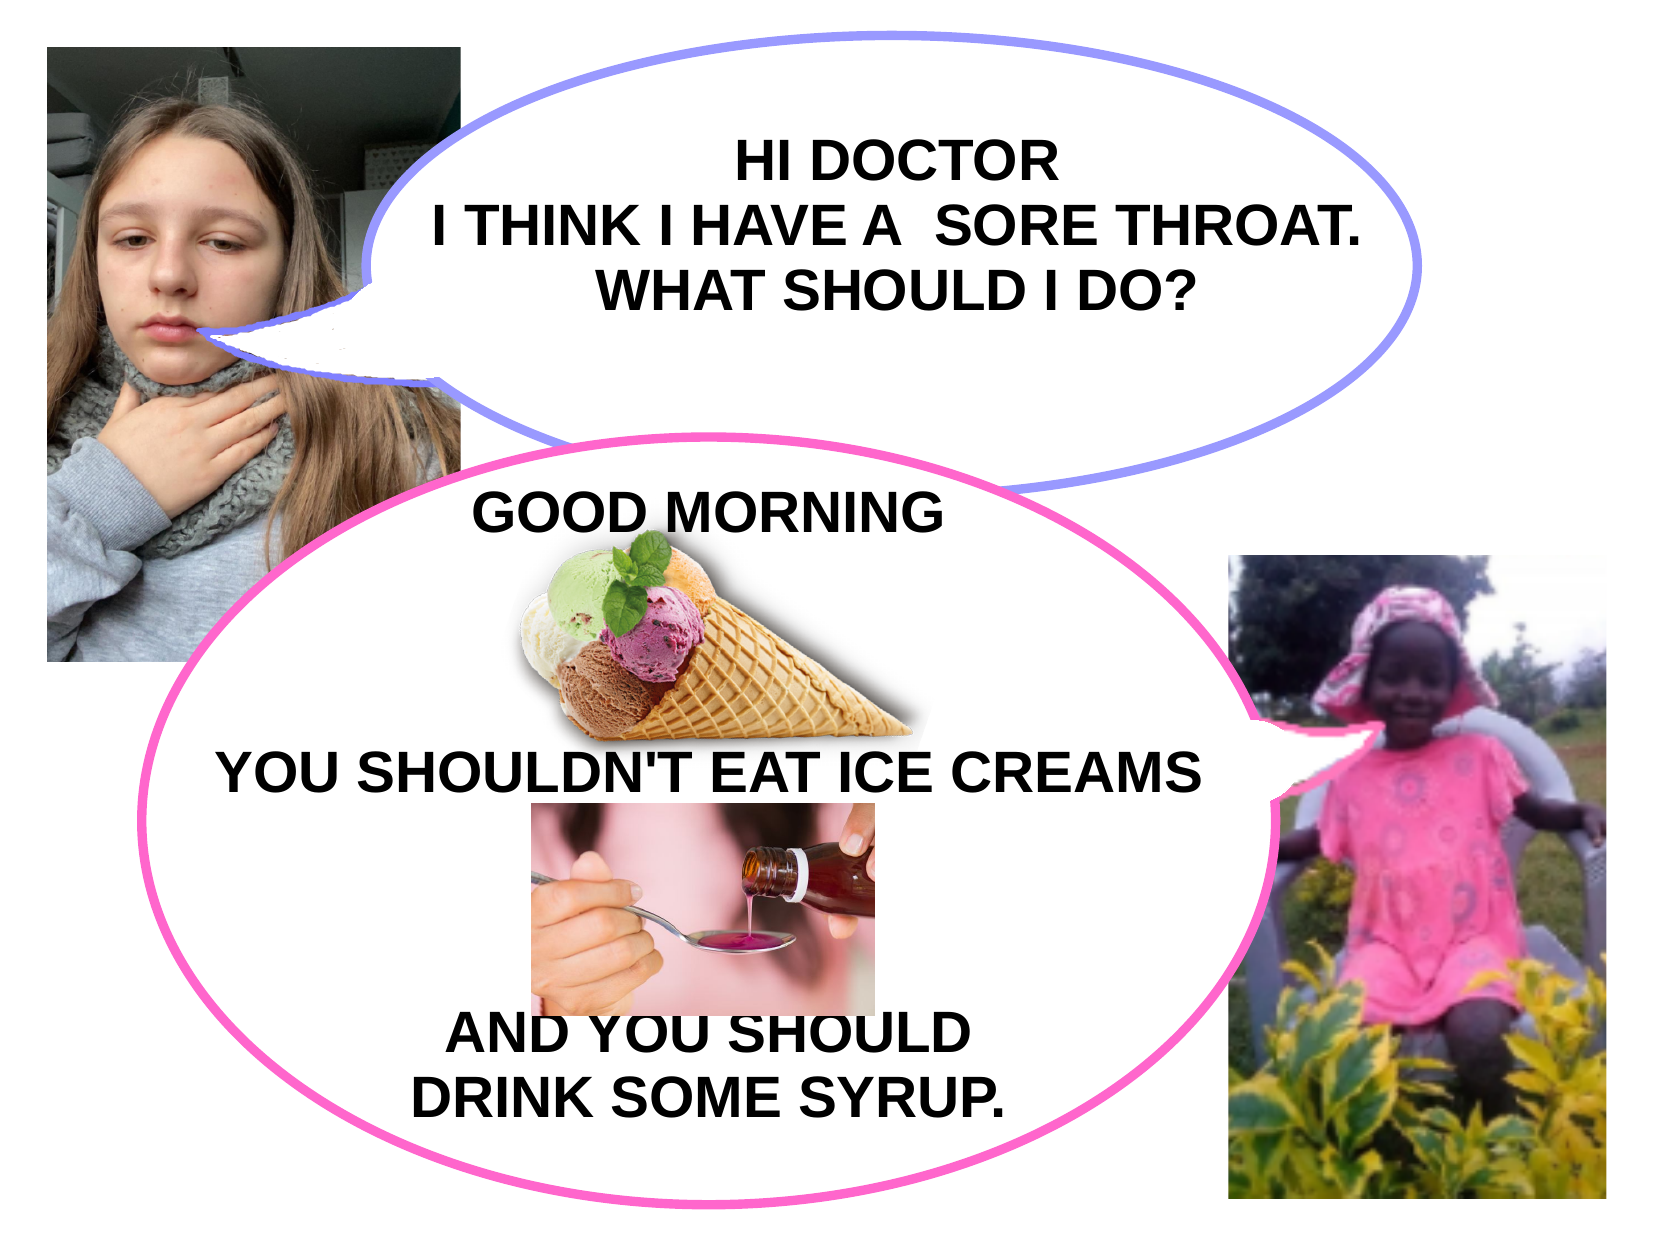

#
HI DOCTOR
I THINK I HAVE A SORE THROAT.
WHAT SHOULD I DO?
GOOD MORNING
YOU SHOULDN'T EAT ICE CREAMS
AND YOU SHOULD
DRINK SOME SYRUP.